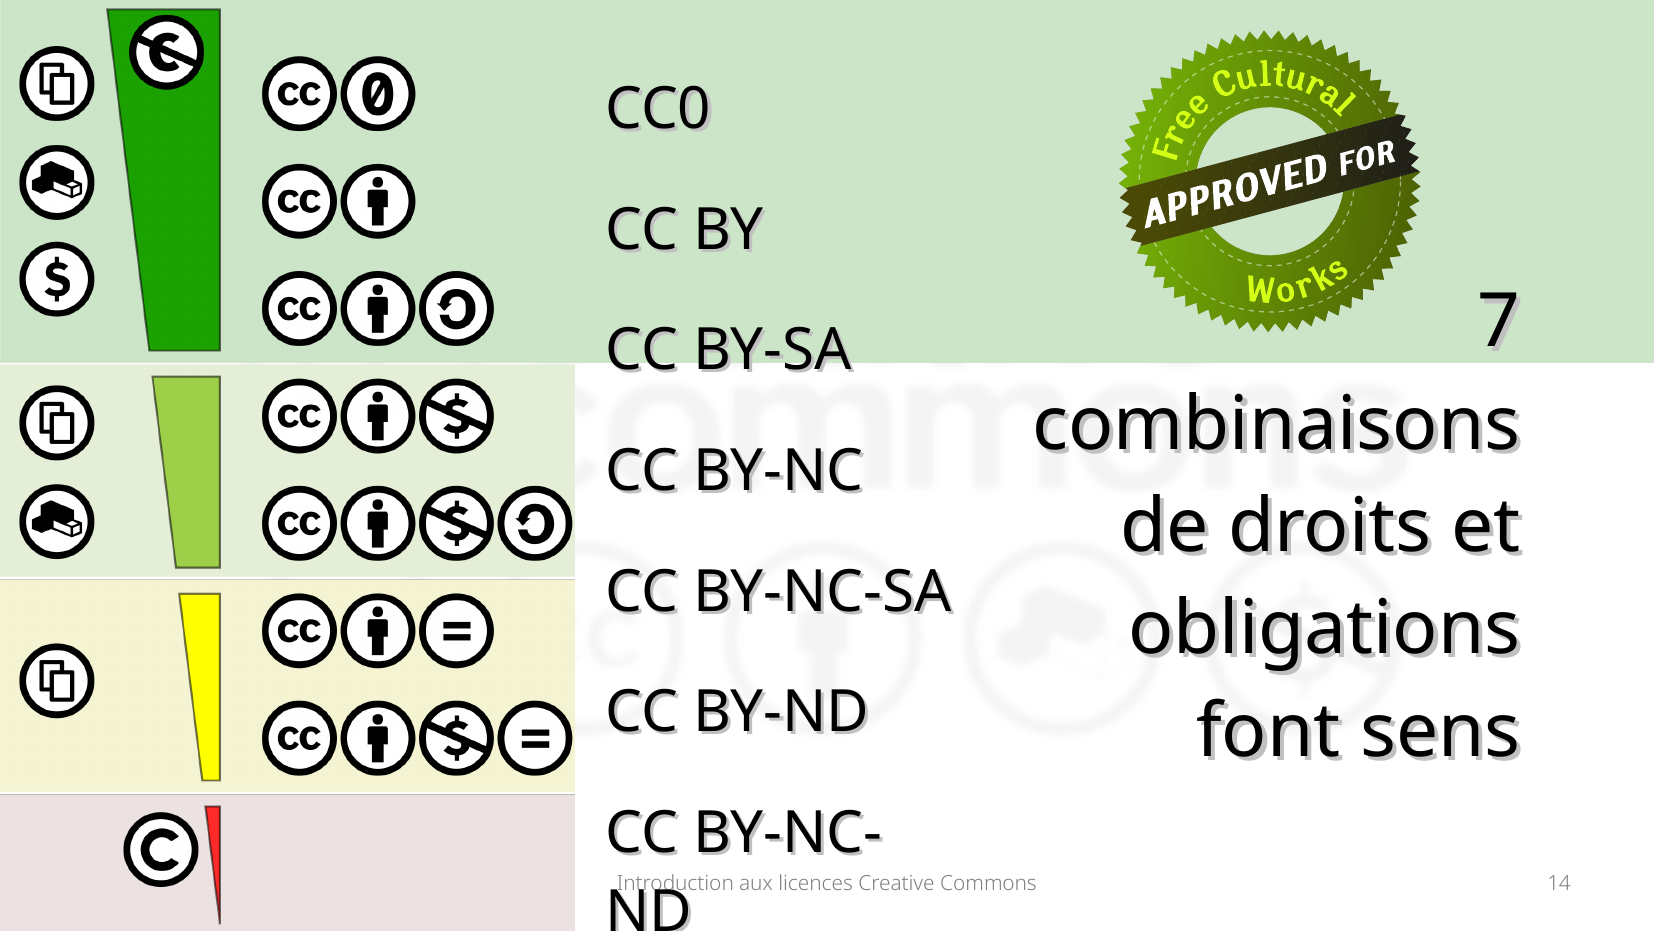

CC0
CC BY
CC BY-SA
CC BY-NC
CC BY-NC-SA
CC BY-ND
CC BY-NC-ND
7 combinaisons de droits et obligations font sens
Introduction aux licences Creative Commons
14